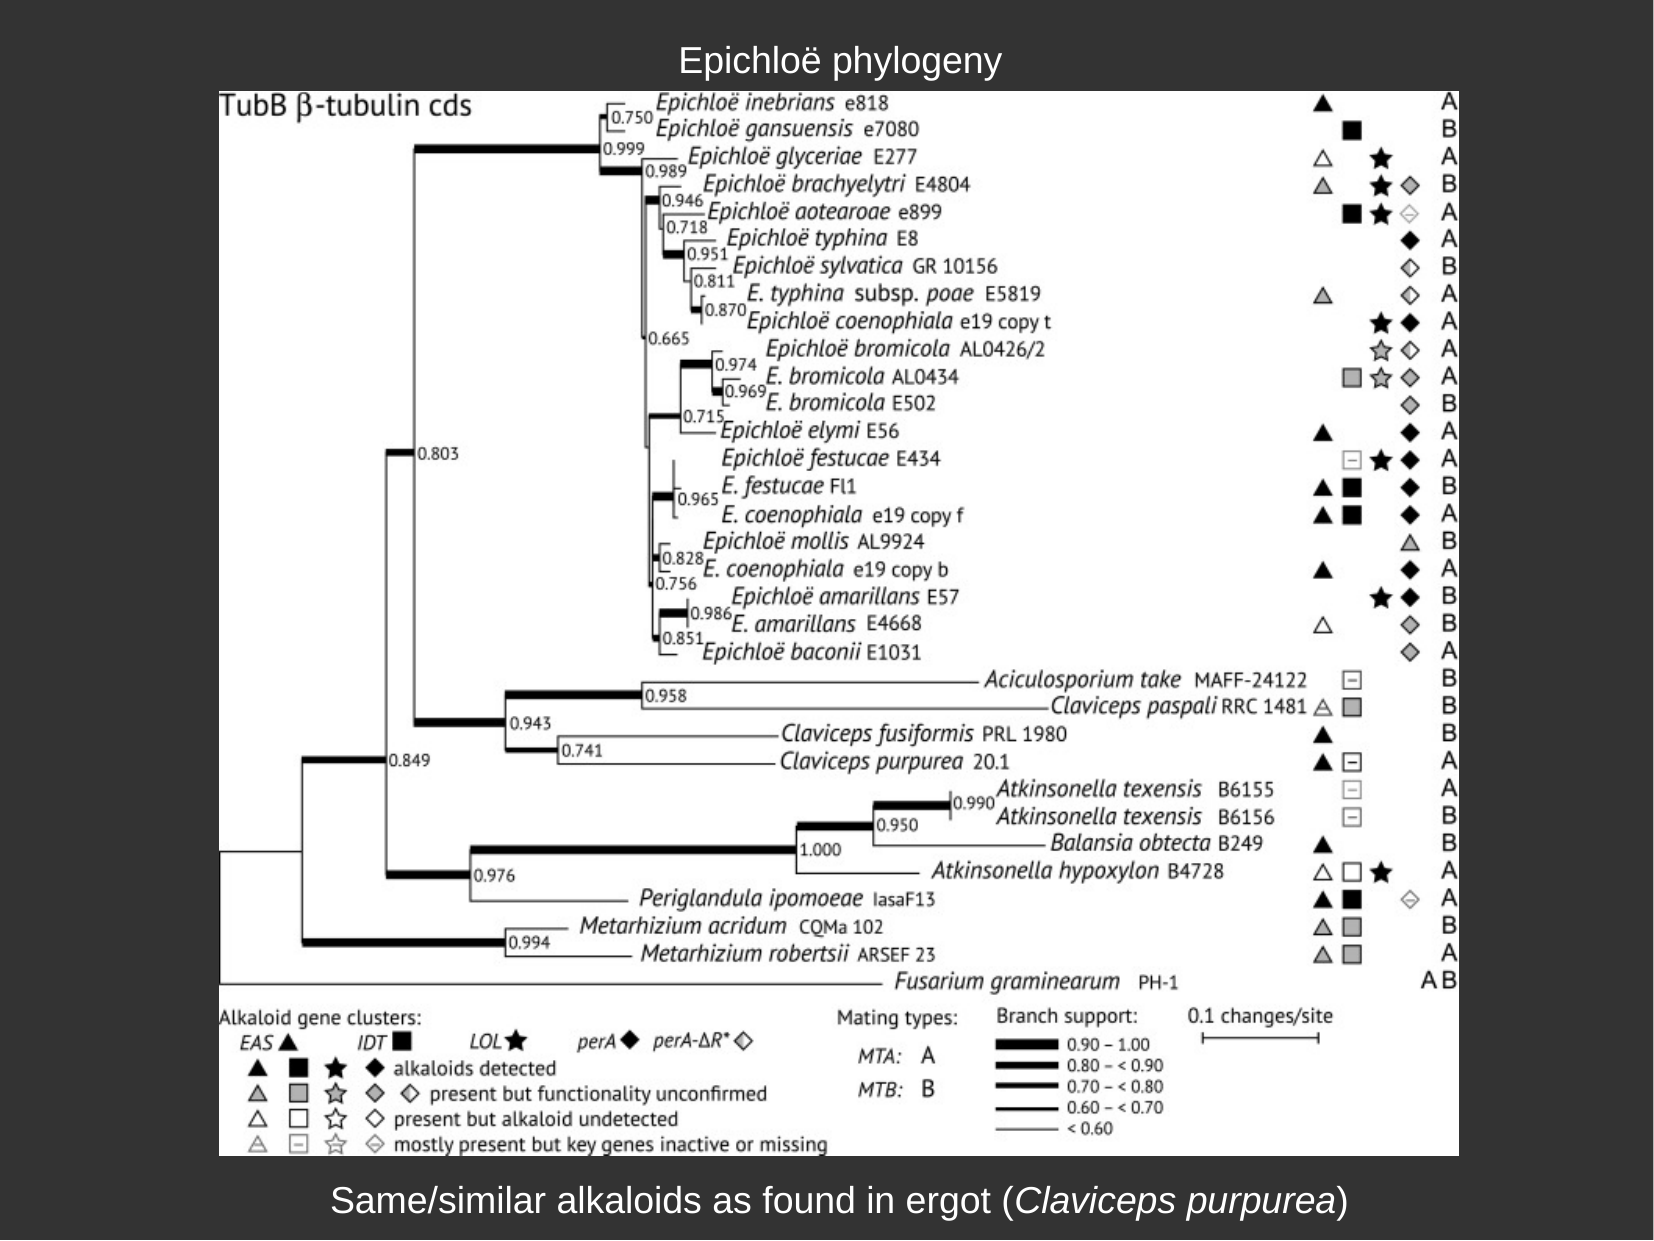

Epichloë phylogeny
Same/similar alkaloids as found in ergot (Claviceps purpurea)